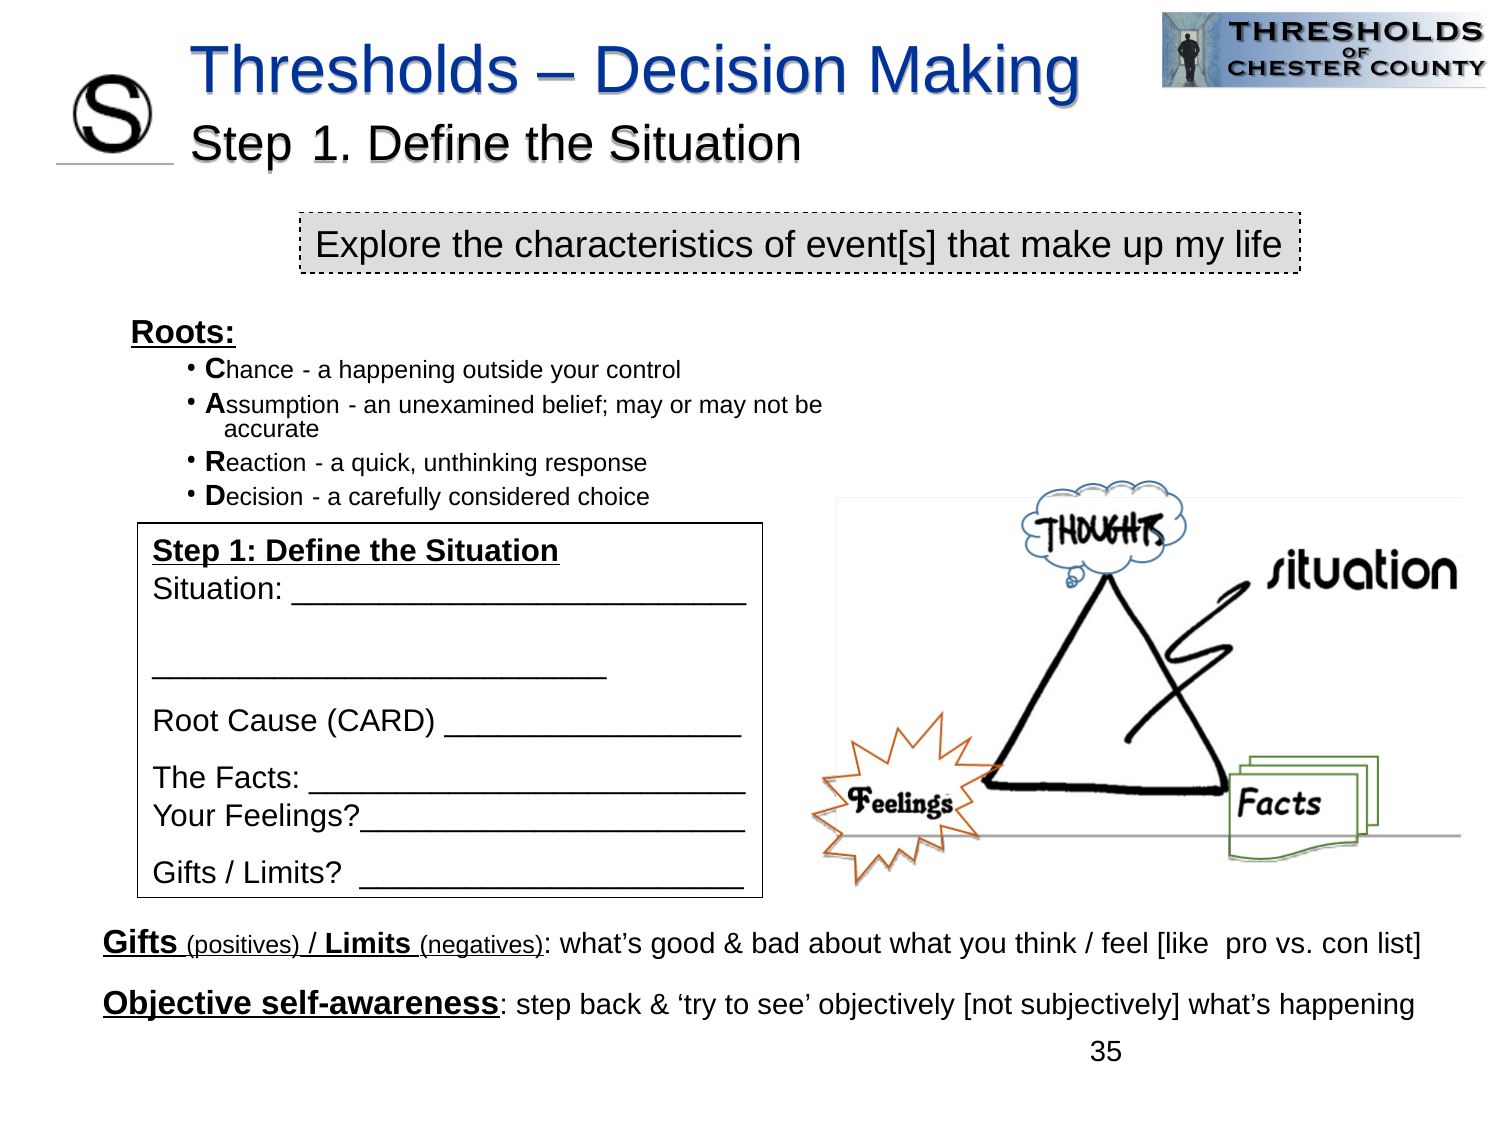

# Thresholds – Decision Making Step 1. Define the Situation
Explore the characteristics of event[s] that make up my life
Roots:
Chance - a happening outside your control
Assumption - an unexamined belief; may or may not be accurate
Reaction - a quick, unthinking response
Decision - a carefully considered choice
Step 1: Define the Situation
Situation: __________________________
 __________________________
Root Cause (CARD) _________________
The Facts: _________________________
Your Feelings?______________________
Gifts / Limits? ______________________
Gifts (positives) / Limits (negatives): what’s good & bad about what you think / feel [like pro vs. con list]
Objective self-awareness: step back & ‘try to see’ objectively [not subjectively] what’s happening
28